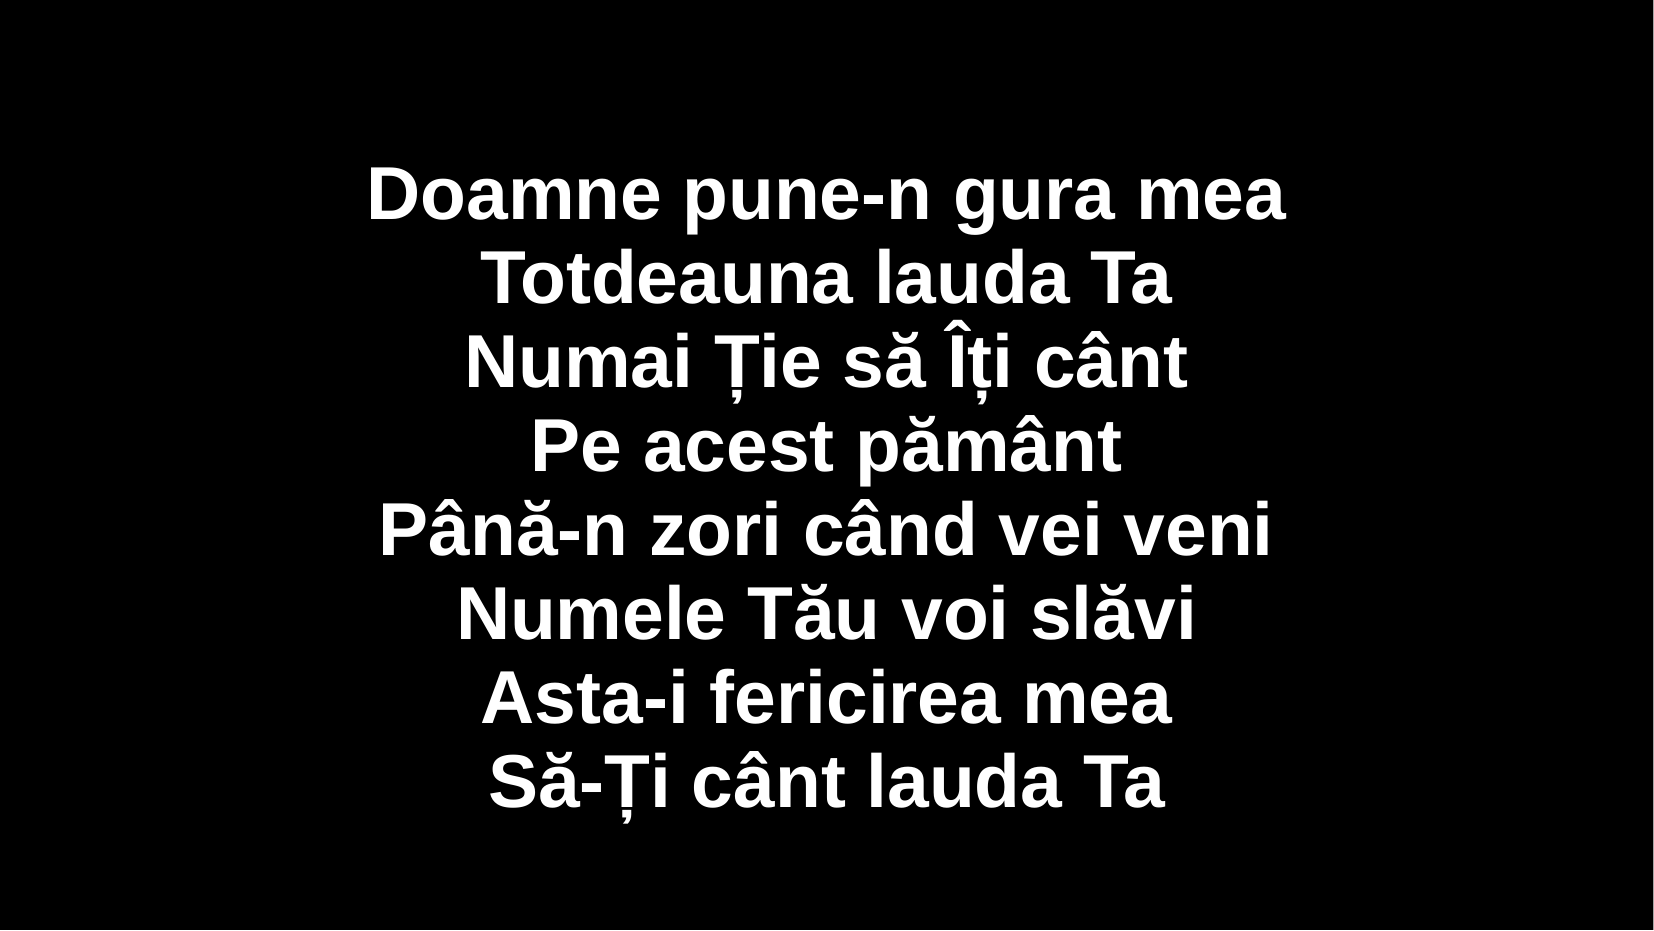

Doamne pune-n gura mea
Totdeauna lauda Ta
Numai Ție să Îți cânt
Pe acest pământ
Până-n zori când vei veni
Numele Tău voi slăvi
Asta-i fericirea mea
Să-Ți cânt lauda Ta